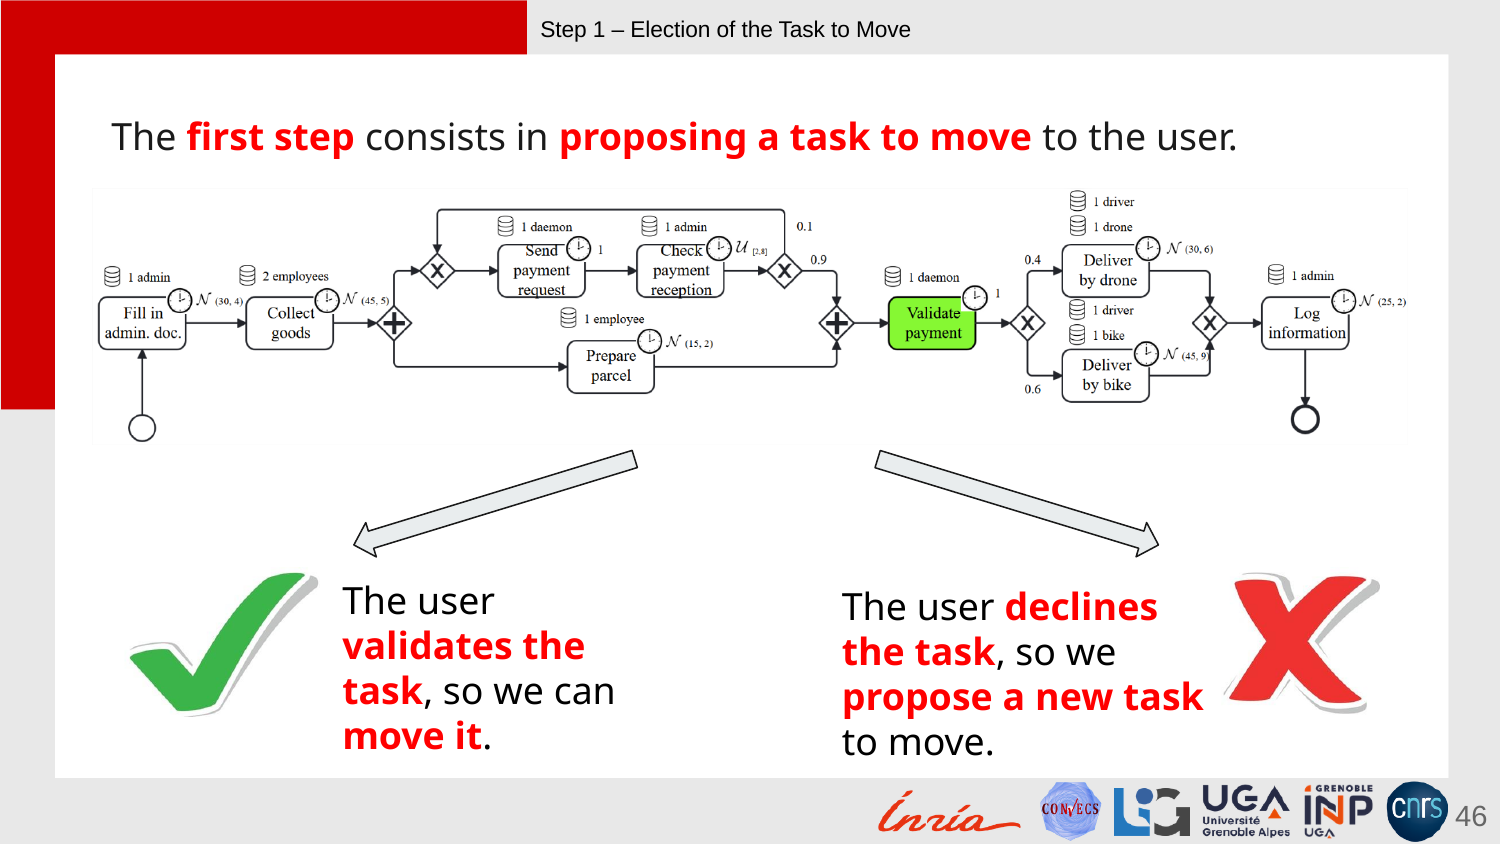

# Step 1 – Election of the Task to Move
The first step consists in proposing a task to move to the user.
The user validates the task, so we can move it.
The user declines the task, so we propose a new task to move.
46